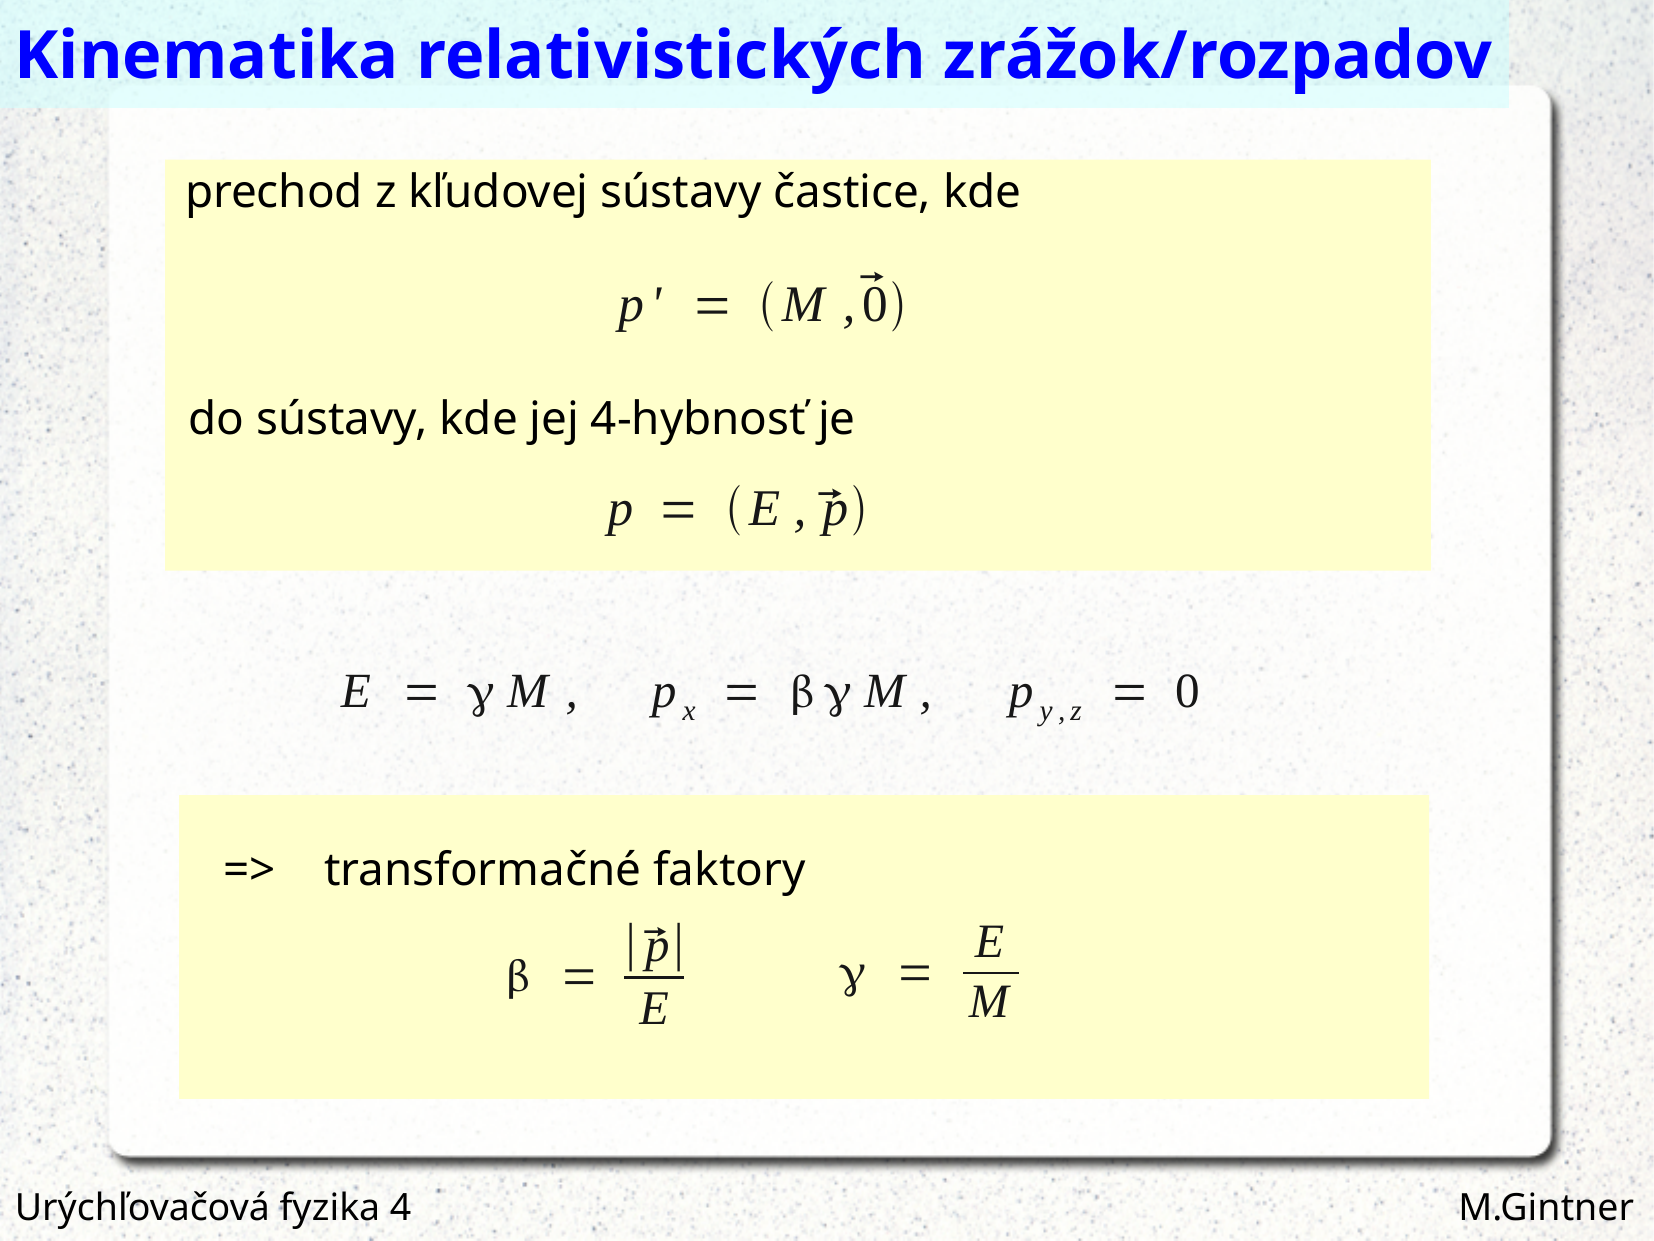

Kinematika relativistických zrážok/rozpadov
prechod z kľudovej sústavy častice, kde
 do sústavy, kde jej 4-hybnosť je
=> transformačné faktory
Urýchľovačová fyzika 4
M.Gintner